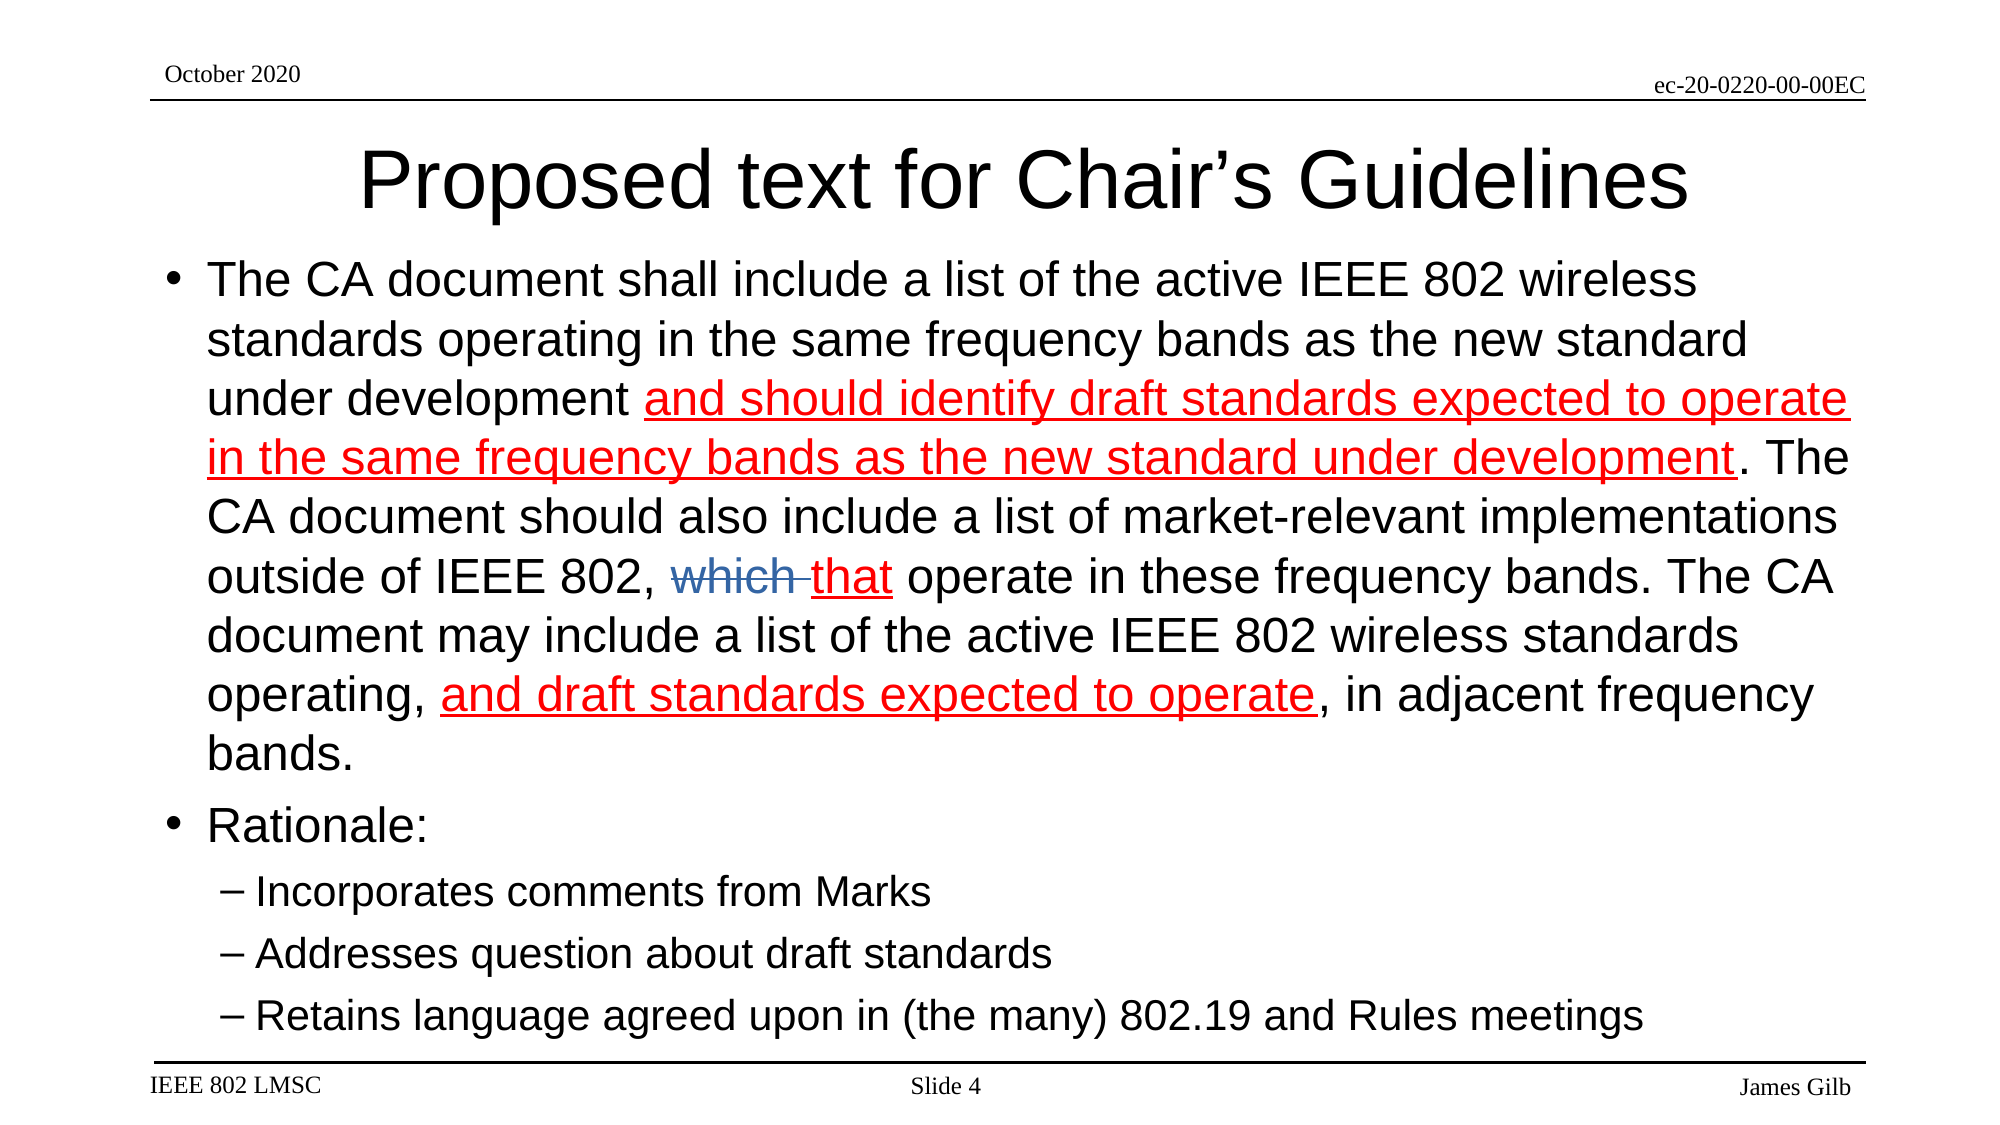

# Proposed text for Chair’s Guidelines
The CA document shall include a list of the active IEEE 802 wireless standards operating in the same frequency bands as the new standard under development and should identify draft standards expected to operate in the same frequency bands as the new standard under development. The CA document should also include a list of market-relevant implementations outside of IEEE 802, which that operate in these frequency bands. The CA document may include a list of the active IEEE 802 wireless standards operating, and draft standards expected to operate, in adjacent frequency bands.
Rationale:
Incorporates comments from Marks
Addresses question about draft standards
Retains language agreed upon in (the many) 802.19 and Rules meetings
4